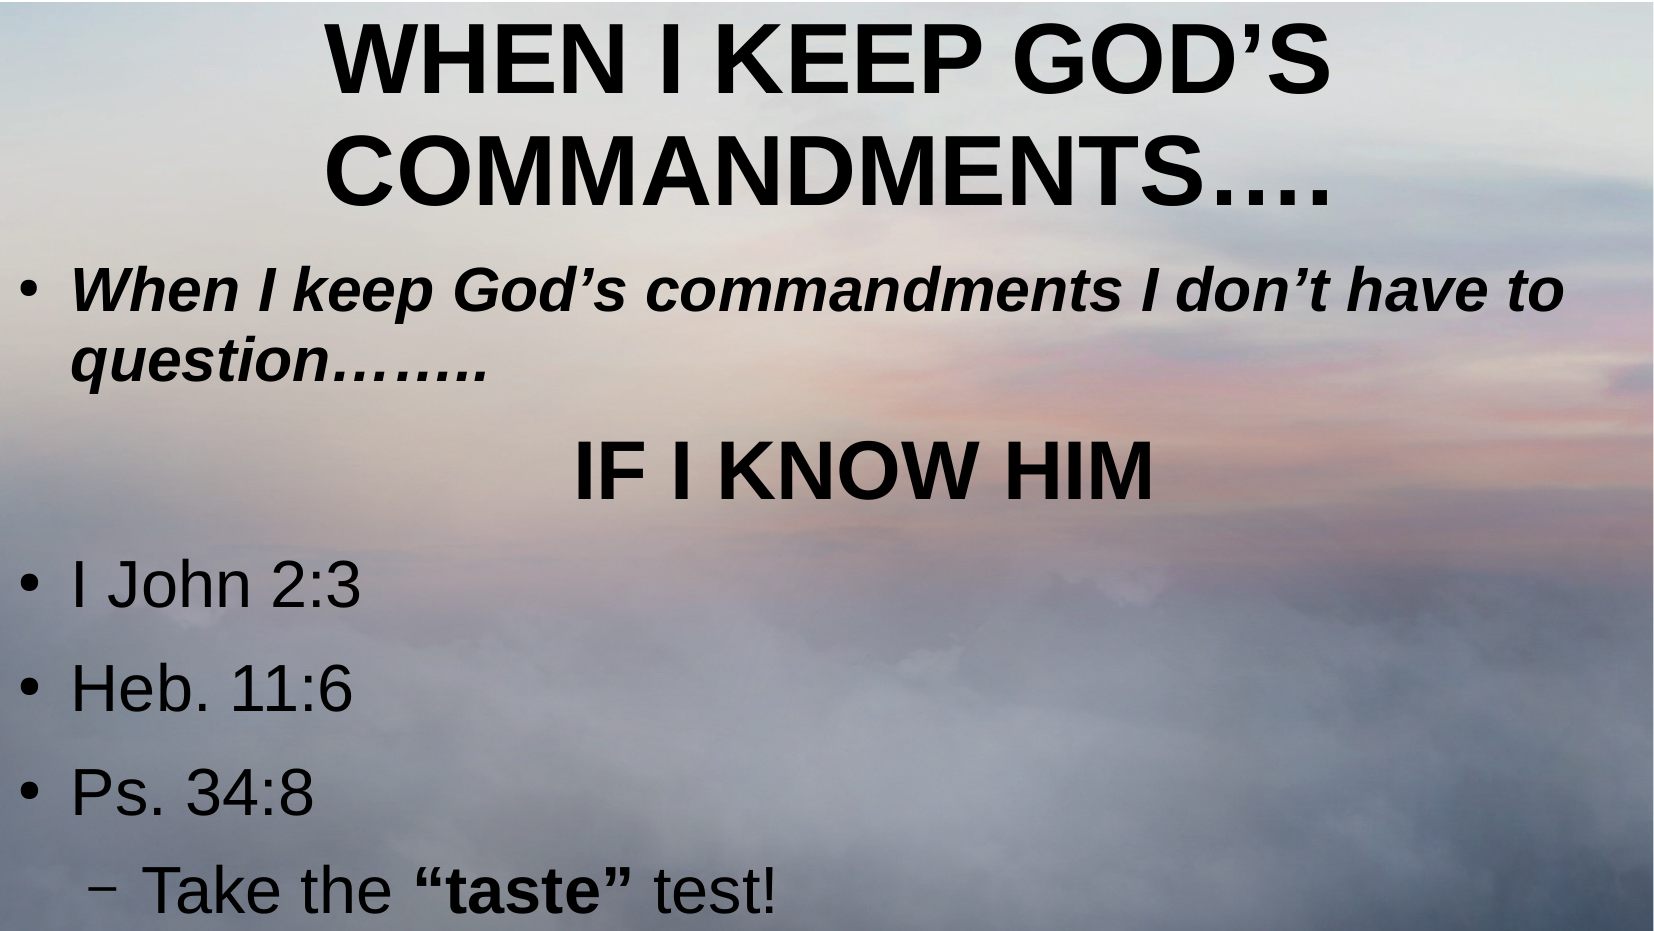

# WHEN I KEEP GOD’S COMMANDMENTS….
When I keep God’s commandments I don’t have to question……..
IF I KNOW HIM
I John 2:3
Heb. 11:6
Ps. 34:8
Take the “taste” test!